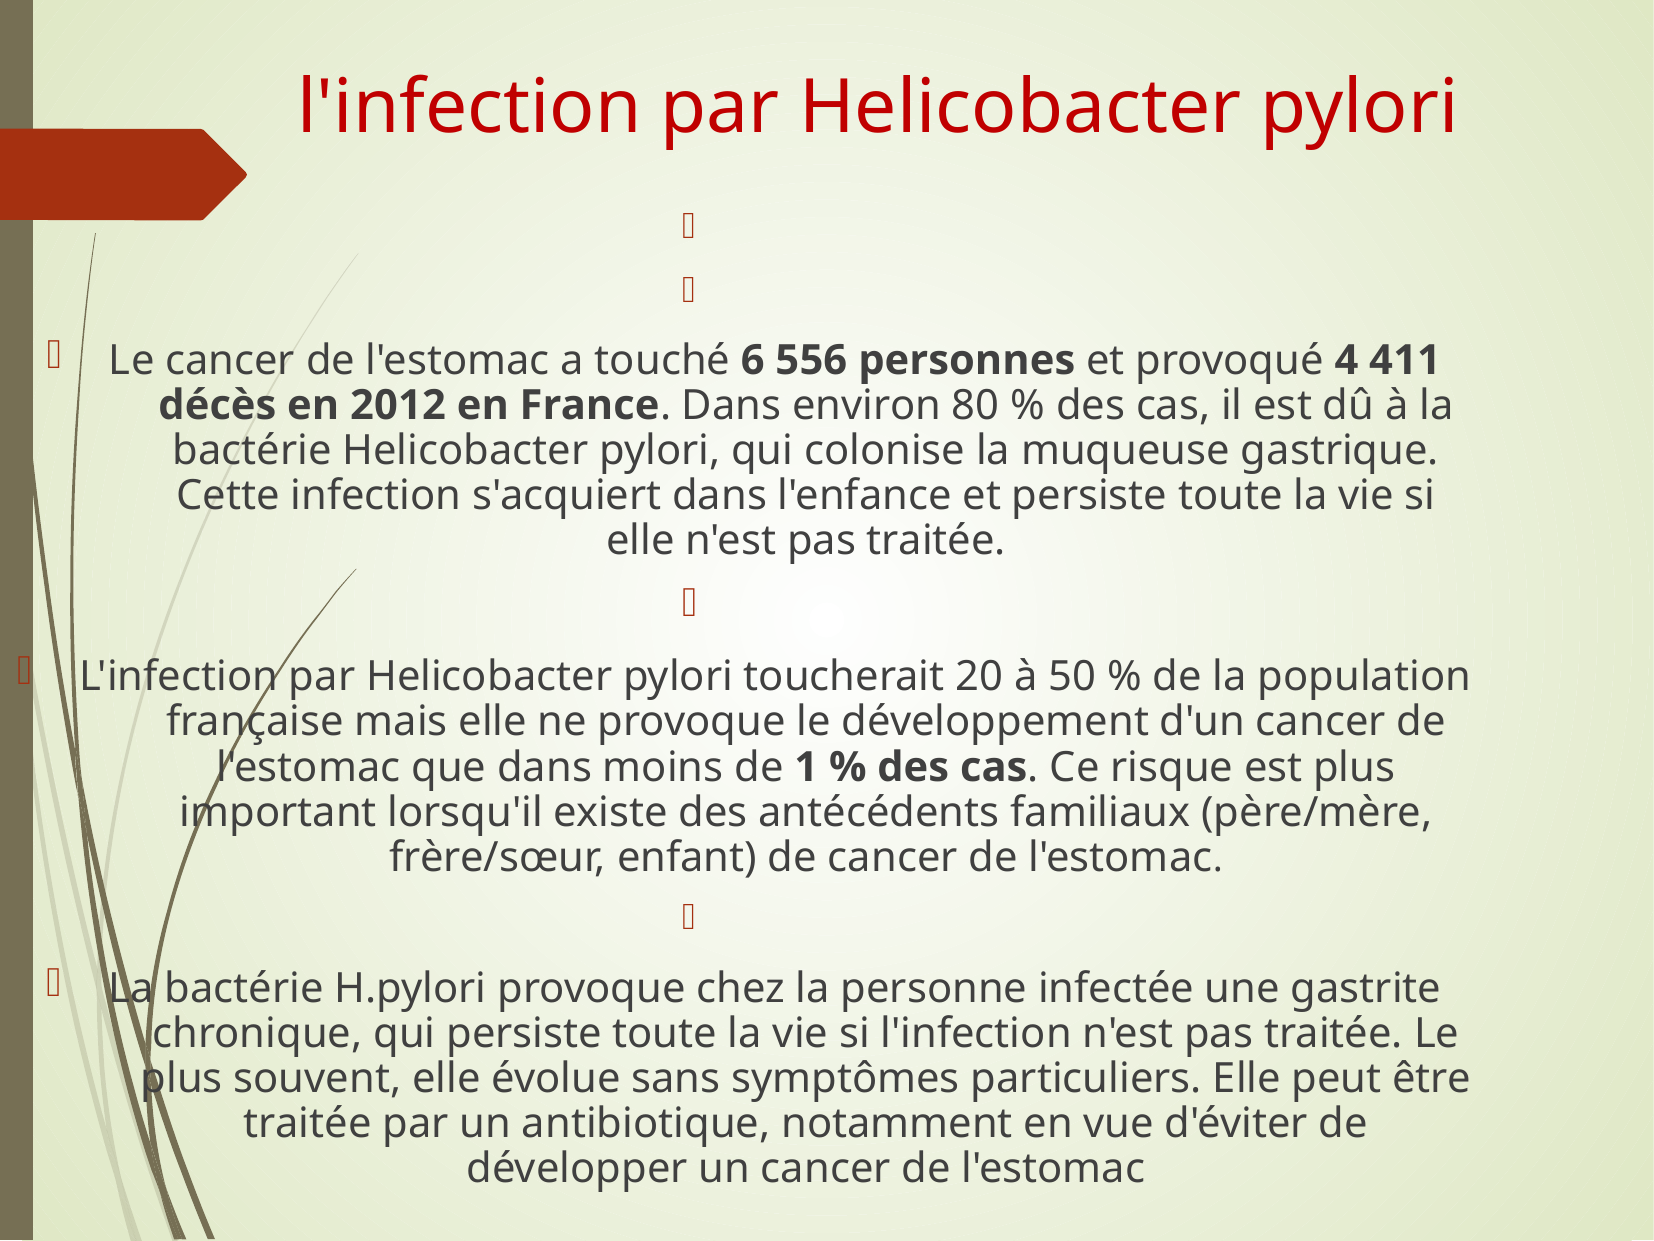

# l'infection par Helicobacter pylori
Le cancer de l'estomac a touché 6 556 personnes et provoqué 4 411 décès en 2012 en France. Dans environ 80 % des cas, il est dû à la bactérie Helicobacter pylori, qui colonise la muqueuse gastrique. Cette infection s'acquiert dans l'enfance et persiste toute la vie si elle n'est pas traitée.
L'infection par Helicobacter pylori toucherait 20 à 50 % de la population française mais elle ne provoque le développement d'un cancer de l'estomac que dans moins de 1 % des cas. Ce risque est plus important lorsqu'il existe des antécédents familiaux (père/mère, frère/sœur, enfant) de cancer de l'estomac.
La bactérie H.pylori provoque chez la personne infectée une gastrite chronique, qui persiste toute la vie si l'infection n'est pas traitée. Le plus souvent, elle évolue sans symptômes particuliers. Elle peut être traitée par un antibiotique, notamment en vue d'éviter de développer un cancer de l'estomac